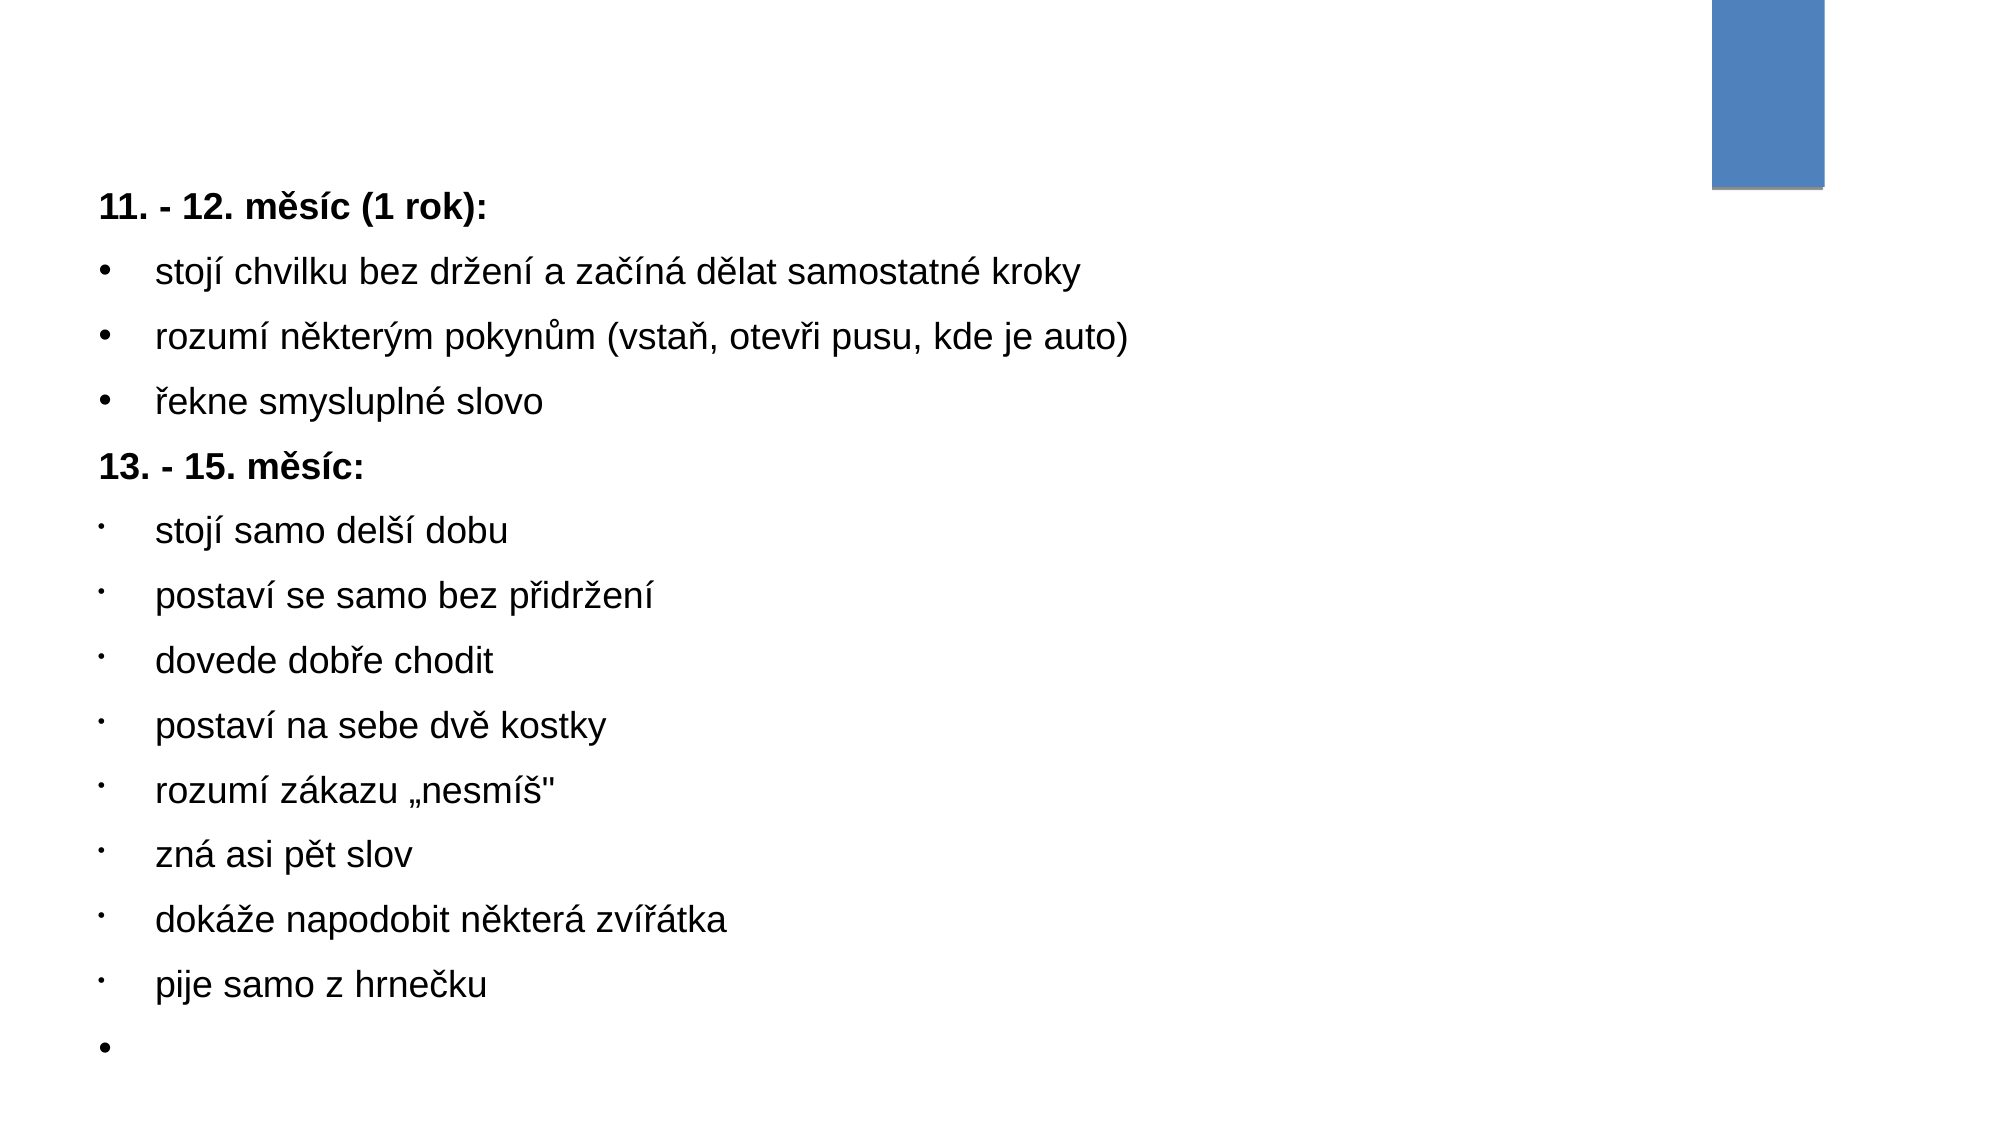

11. - 12. měsíc (1 rok):
stojí chvilku bez držení a začíná dělat samostatné kroky
rozumí některým pokynům (vstaň, otevři pusu, kde je auto)
řekne smysluplné slovo
13. - 15. měsíc:
stojí samo delší dobu
postaví se samo bez přidržení
dovede dobře chodit
postaví na sebe dvě kostky
rozumí zákazu „nesmíš"
zná asi pět slov
dokáže napodobit některá zvířátka
pije samo z hrnečku